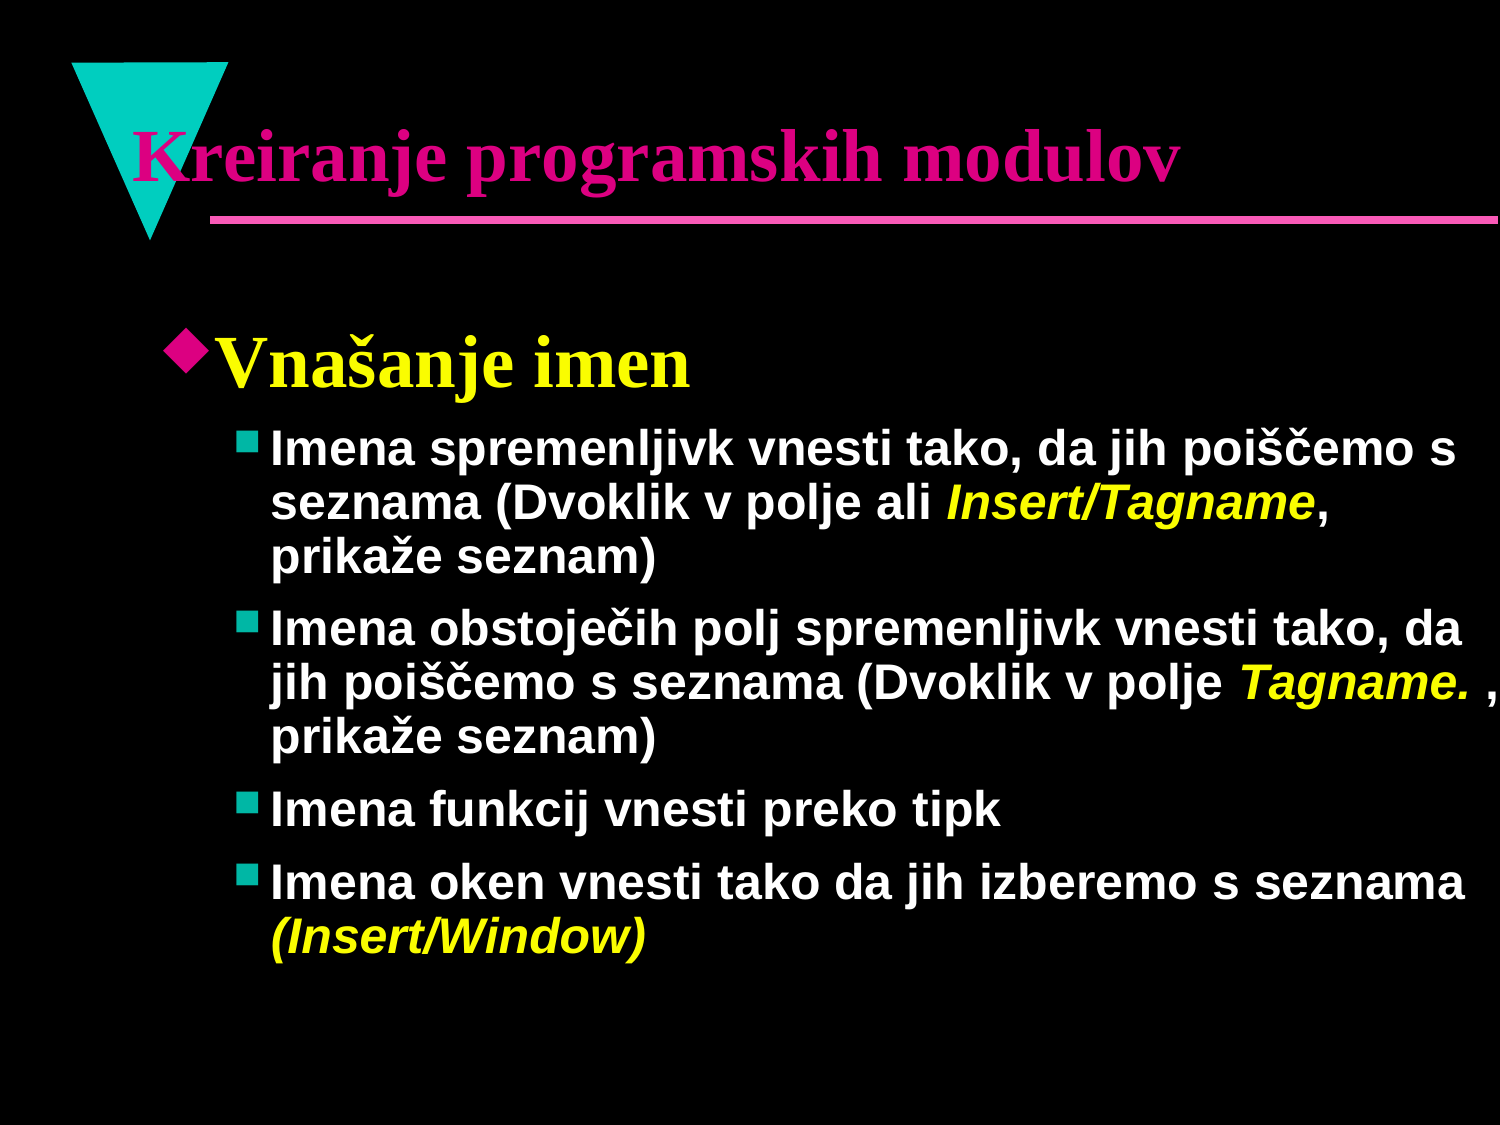

# Kreiranje programskih modulov
Vnašanje imen
Imena spremenljivk vnesti tako, da jih poiščemo s seznama (Dvoklik v polje ali Insert/Tagname, prikaže seznam)
Imena obstoječih polj spremenljivk vnesti tako, da jih poiščemo s seznama (Dvoklik v polje Tagname. , prikaže seznam)
Imena funkcij vnesti preko tipk
Imena oken vnesti tako da jih izberemo s seznama (Insert/Window)
RVP2
Kreiranje programskih modulov
44